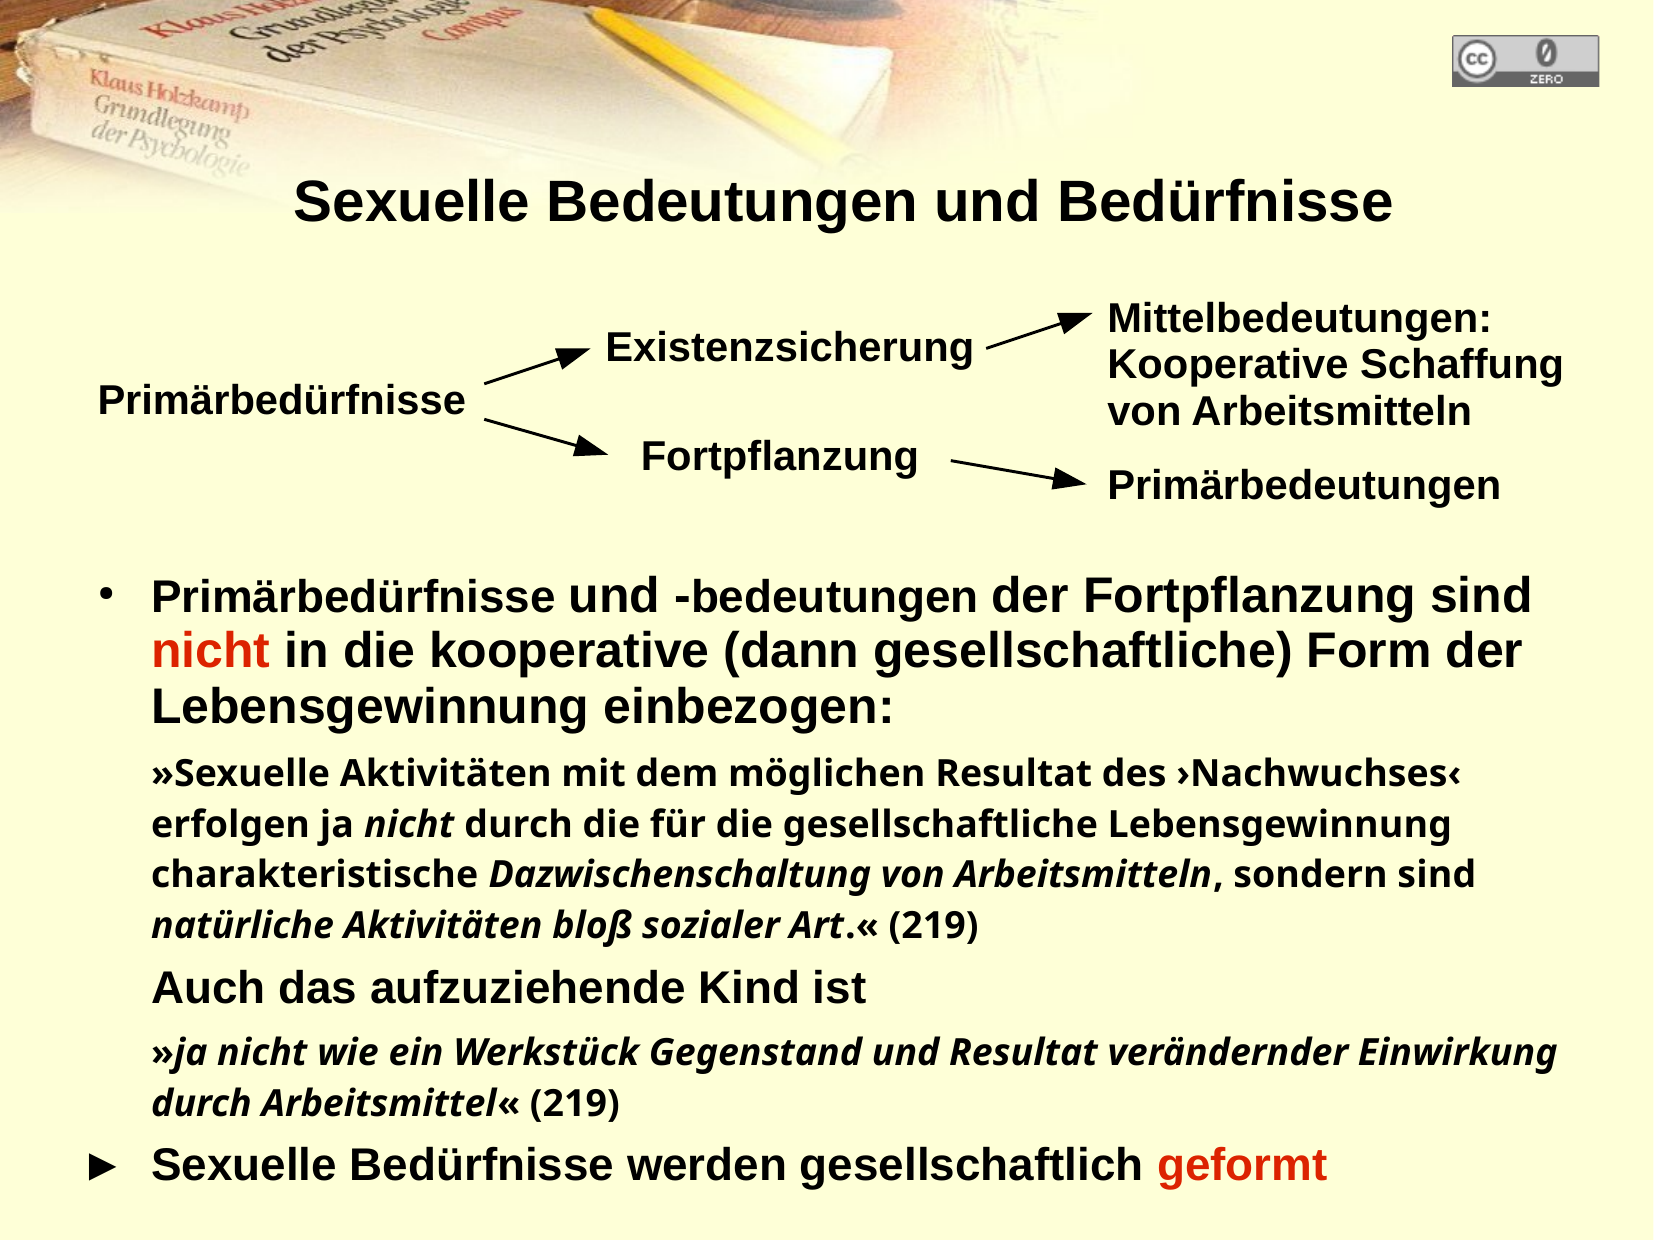

# Sexuelle Bedeutungen und Bedürfnisse
Mittelbedeutungen:
Kooperative Schaffung von Arbeitsmitteln
Existenzsicherung
Primärbedürfnisse
Fortpflanzung
Primärbedeutungen
Primärbedürfnisse und -bedeutungen der Fortpflanzung sind nicht in die kooperative (dann gesellschaftliche) Form der Lebensgewinnung einbezogen:
»Sexuelle Aktivitäten mit dem möglichen Resultat des ›Nachwuchses‹ erfolgen ja nicht durch die für die gesellschaftliche Lebensgewinnung charakteristische Dazwischenschaltung von Arbeitsmitteln, sondern sind natürliche Aktivitäten bloß sozialer Art.« (219)
Auch das aufzuziehende Kind ist
»ja nicht wie ein Werkstück Gegenstand und Resultat verändernder Einwirkung durch Arbeitsmittel« (219)
►	Sexuelle Bedürfnisse werden gesellschaftlich geformt